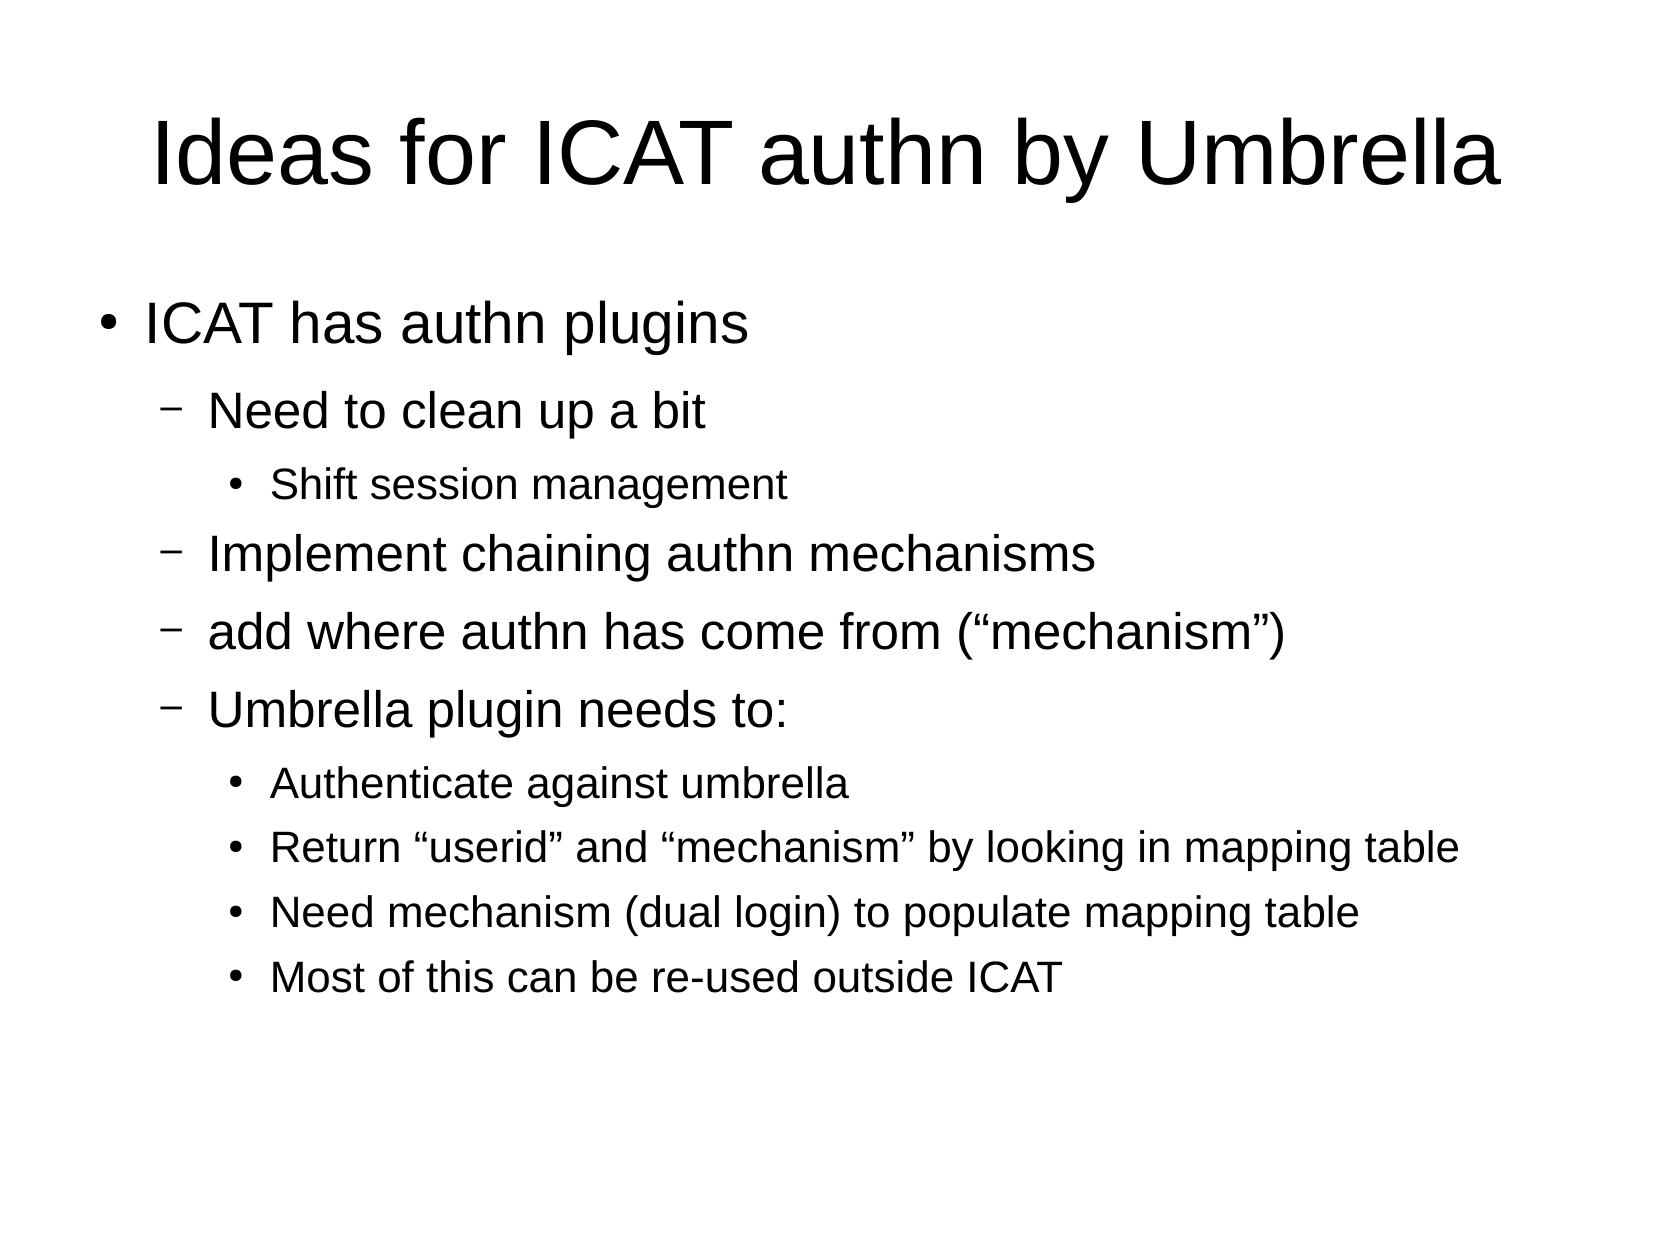

# Ideas for ICAT authn by Umbrella
ICAT has authn plugins
Need to clean up a bit
Shift session management
Implement chaining authn mechanisms
add where authn has come from (“mechanism”)
Umbrella plugin needs to:
Authenticate against umbrella
Return “userid” and “mechanism” by looking in mapping table
Need mechanism (dual login) to populate mapping table
Most of this can be re-used outside ICAT